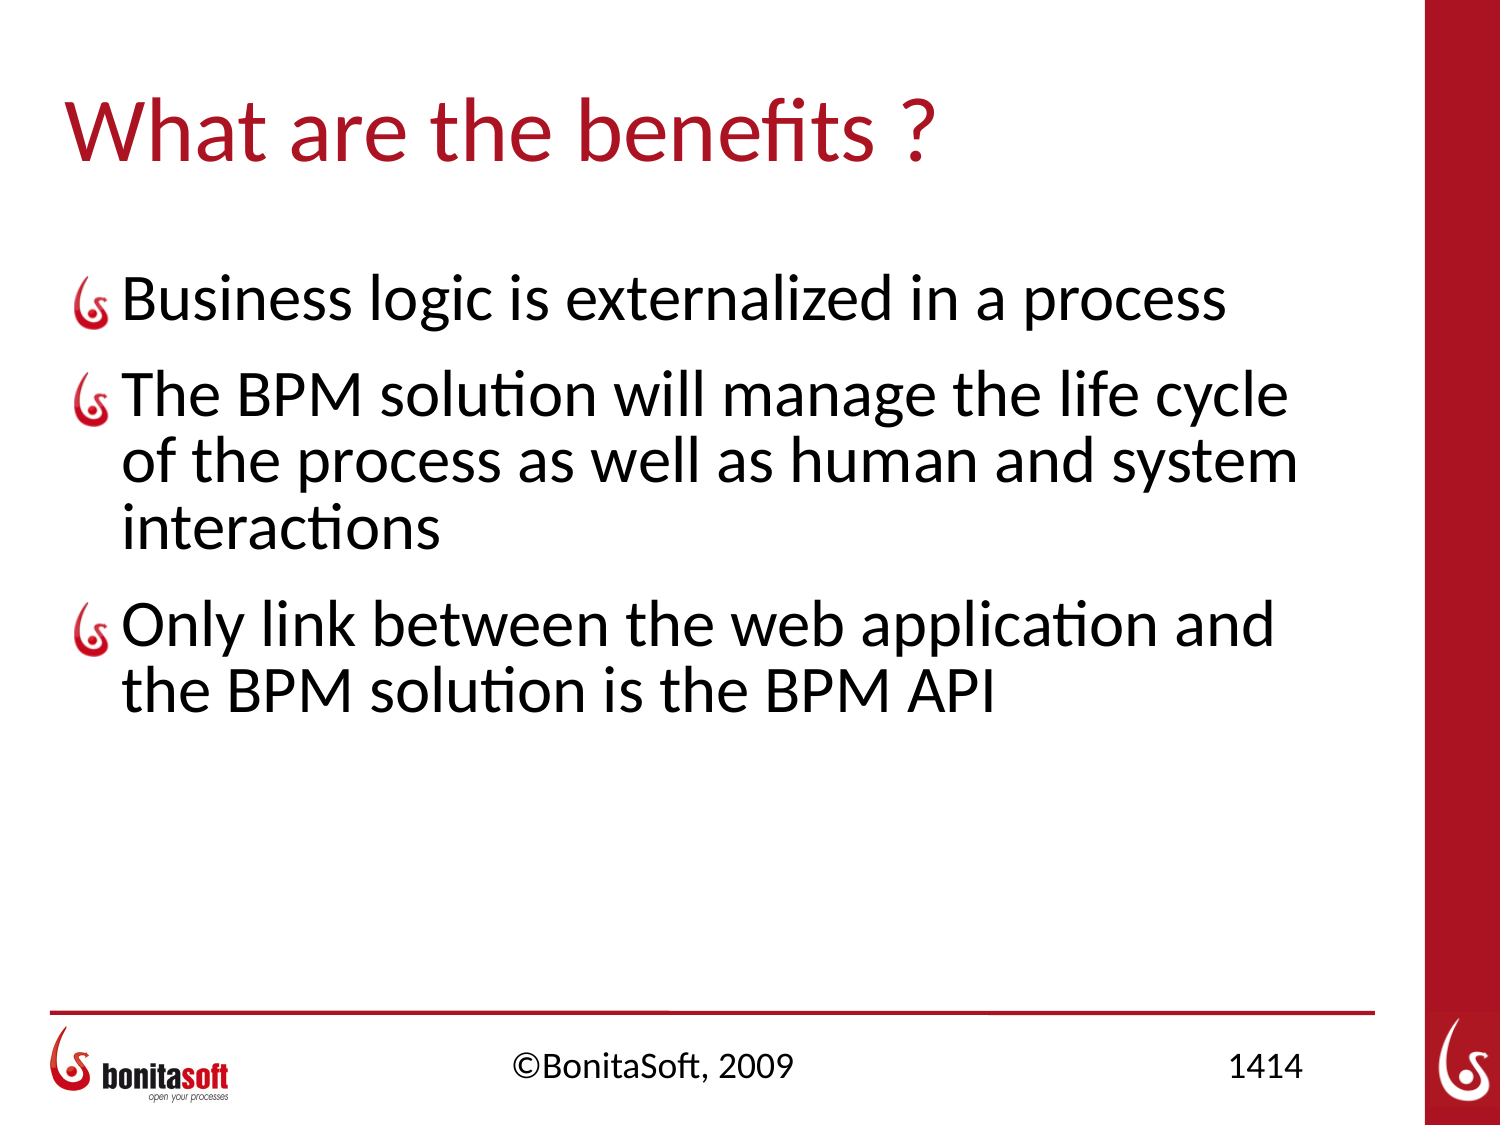

# What are the benefits ?
Business logic is externalized in a process
The BPM solution will manage the life cycle of the process as well as human and system interactions
Only link between the web application and the BPM solution is the BPM API
<footer>©BonitaSoft, 2009